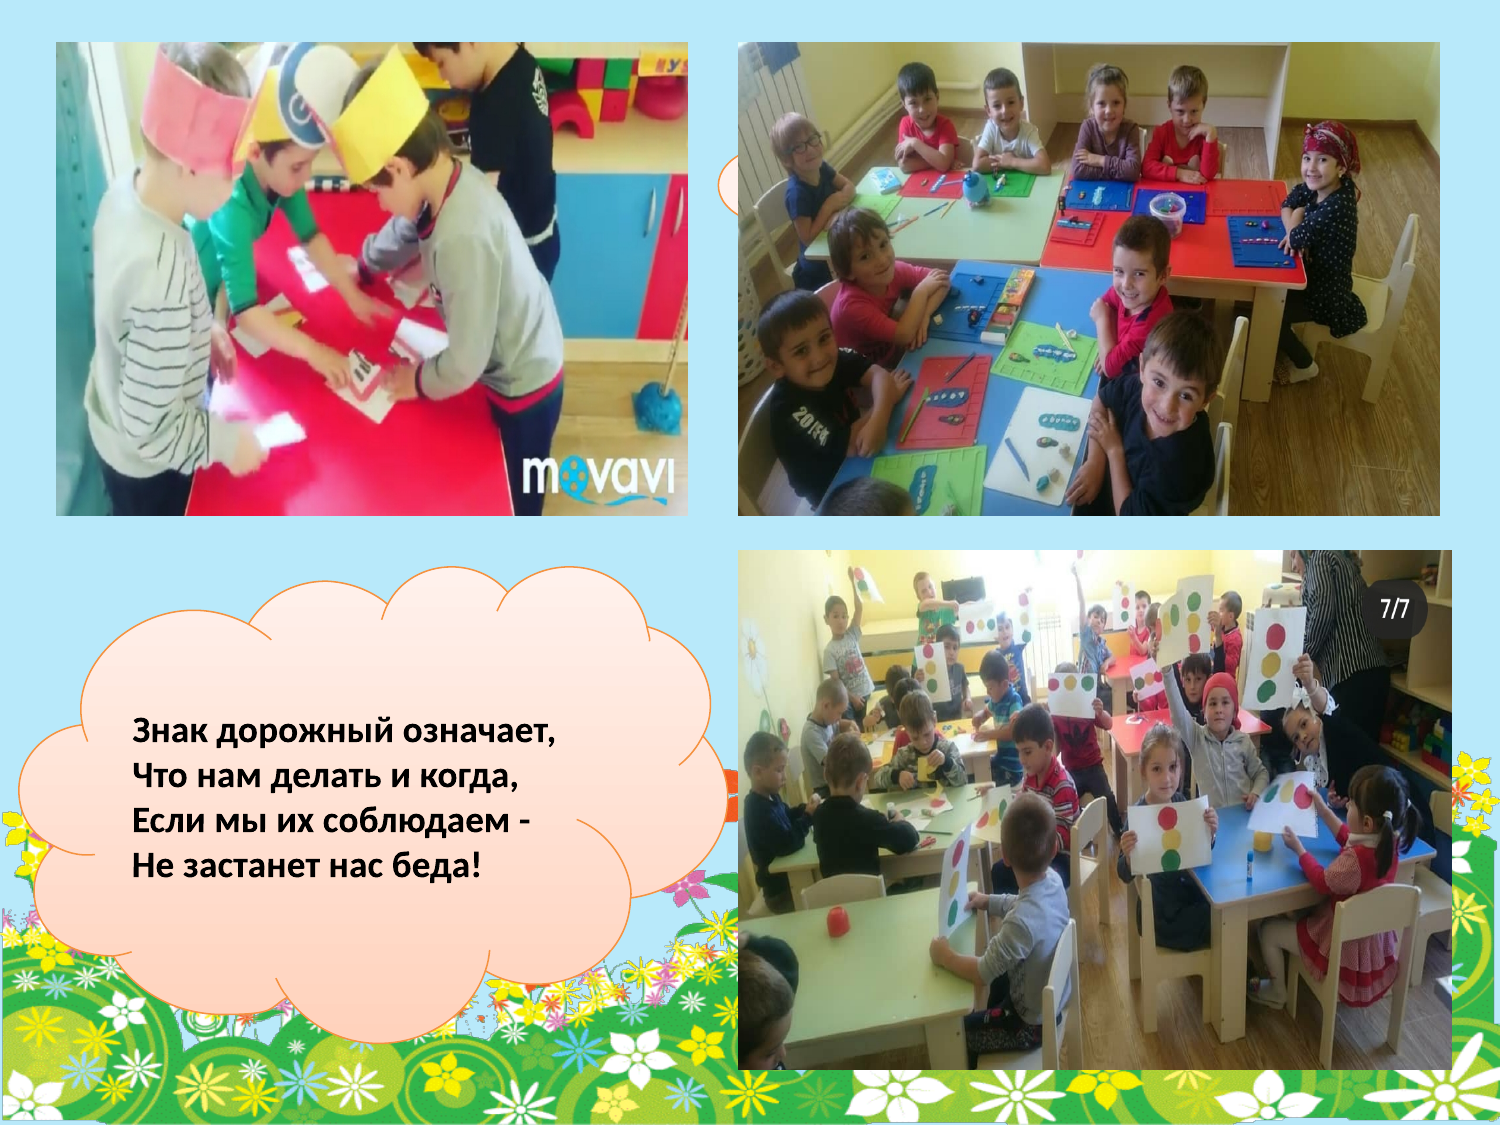

Знак дорожный означает, 
Что нам делать и когда, 
Если мы их соблюдаем - 
Не застанет нас беда!